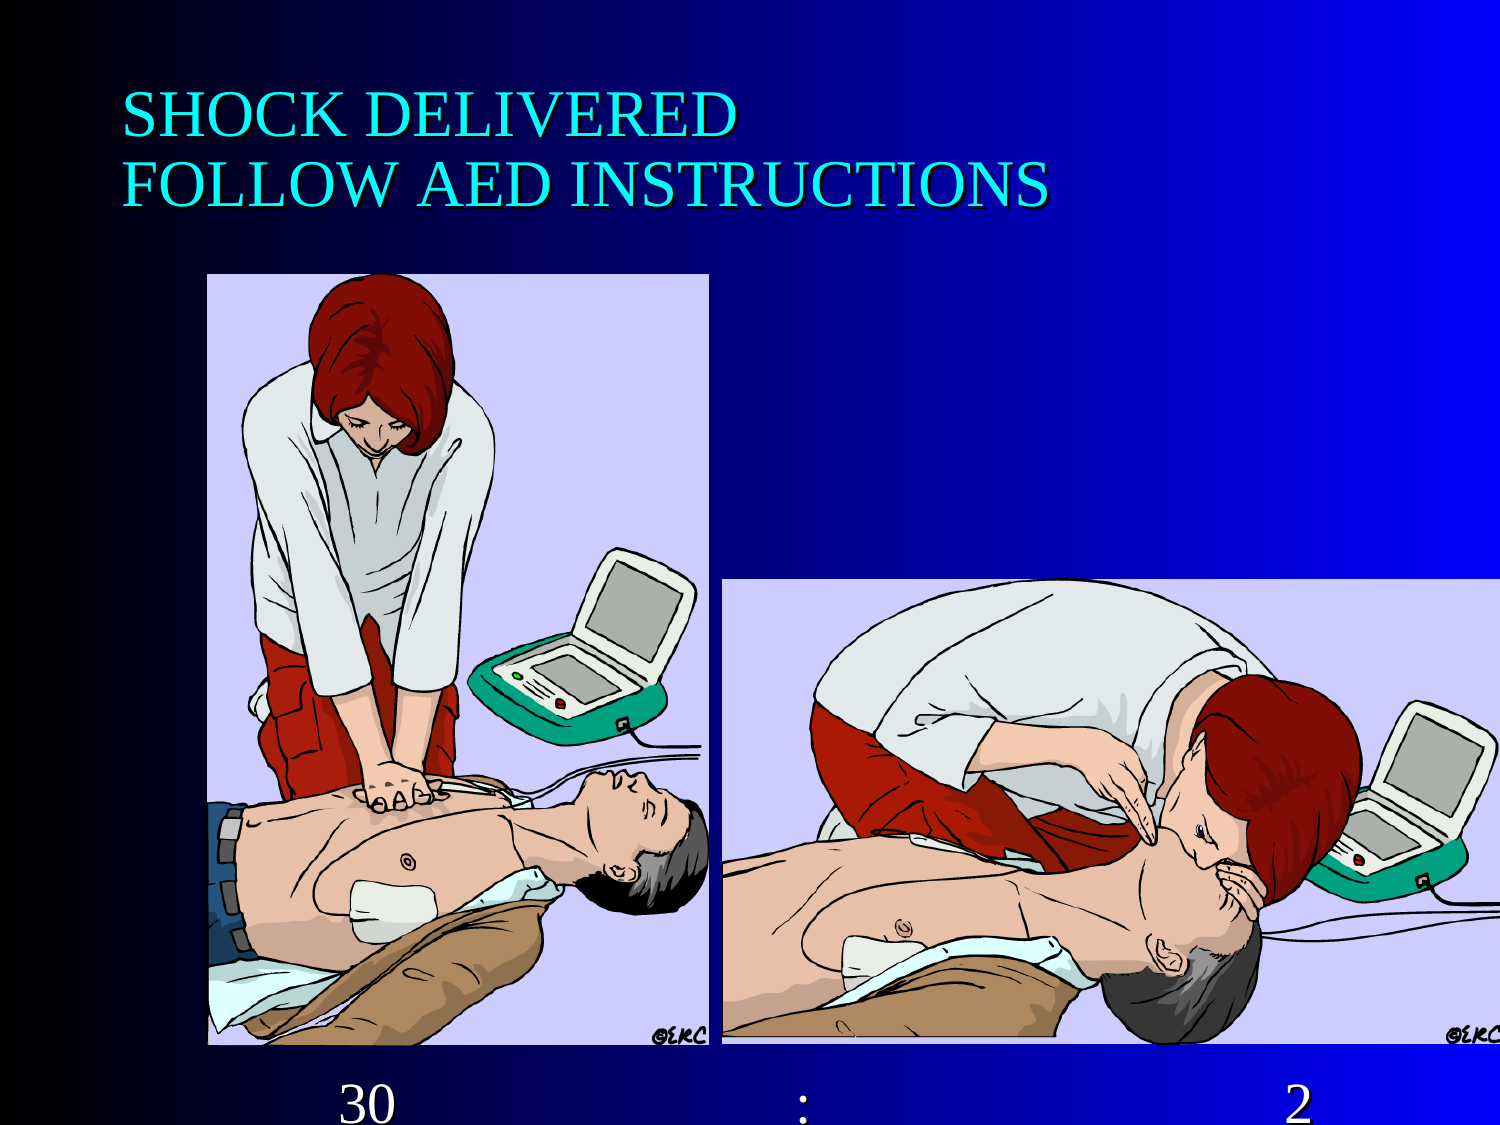

# SHOCK DELIVERED FOLLOW AED INSTRUCTIONS
30 				:				 2